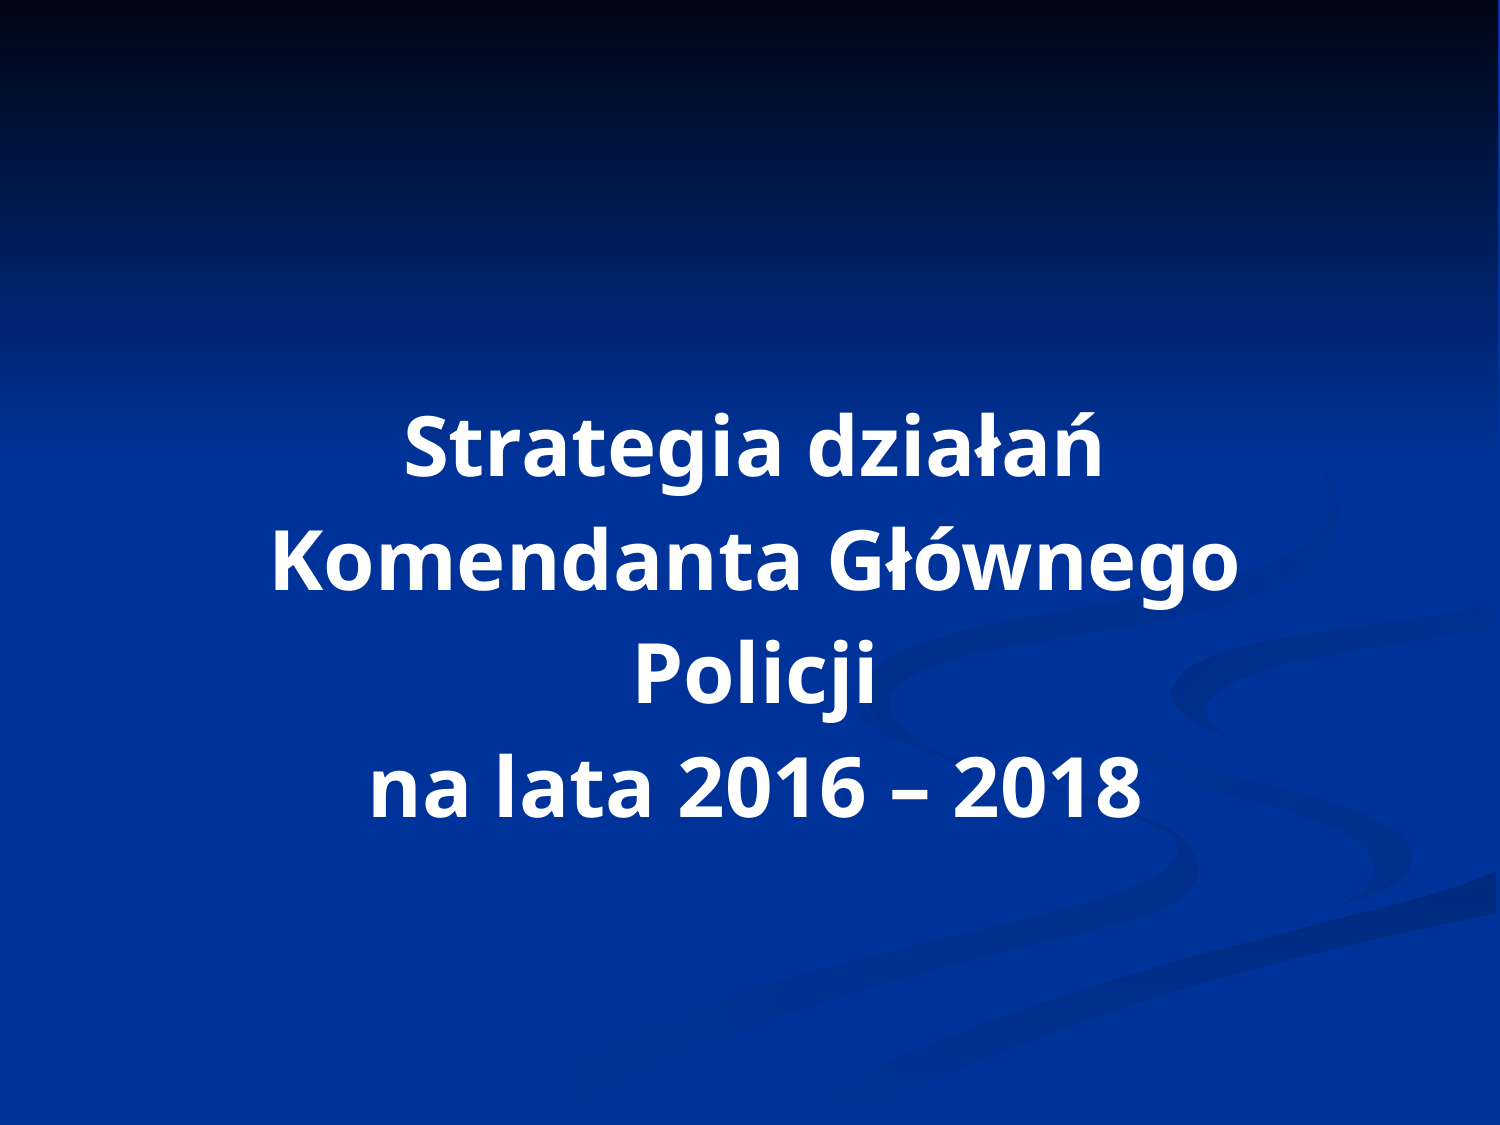

Strategia działań
Komendanta Głównego Policji
na lata 2016 – 2018